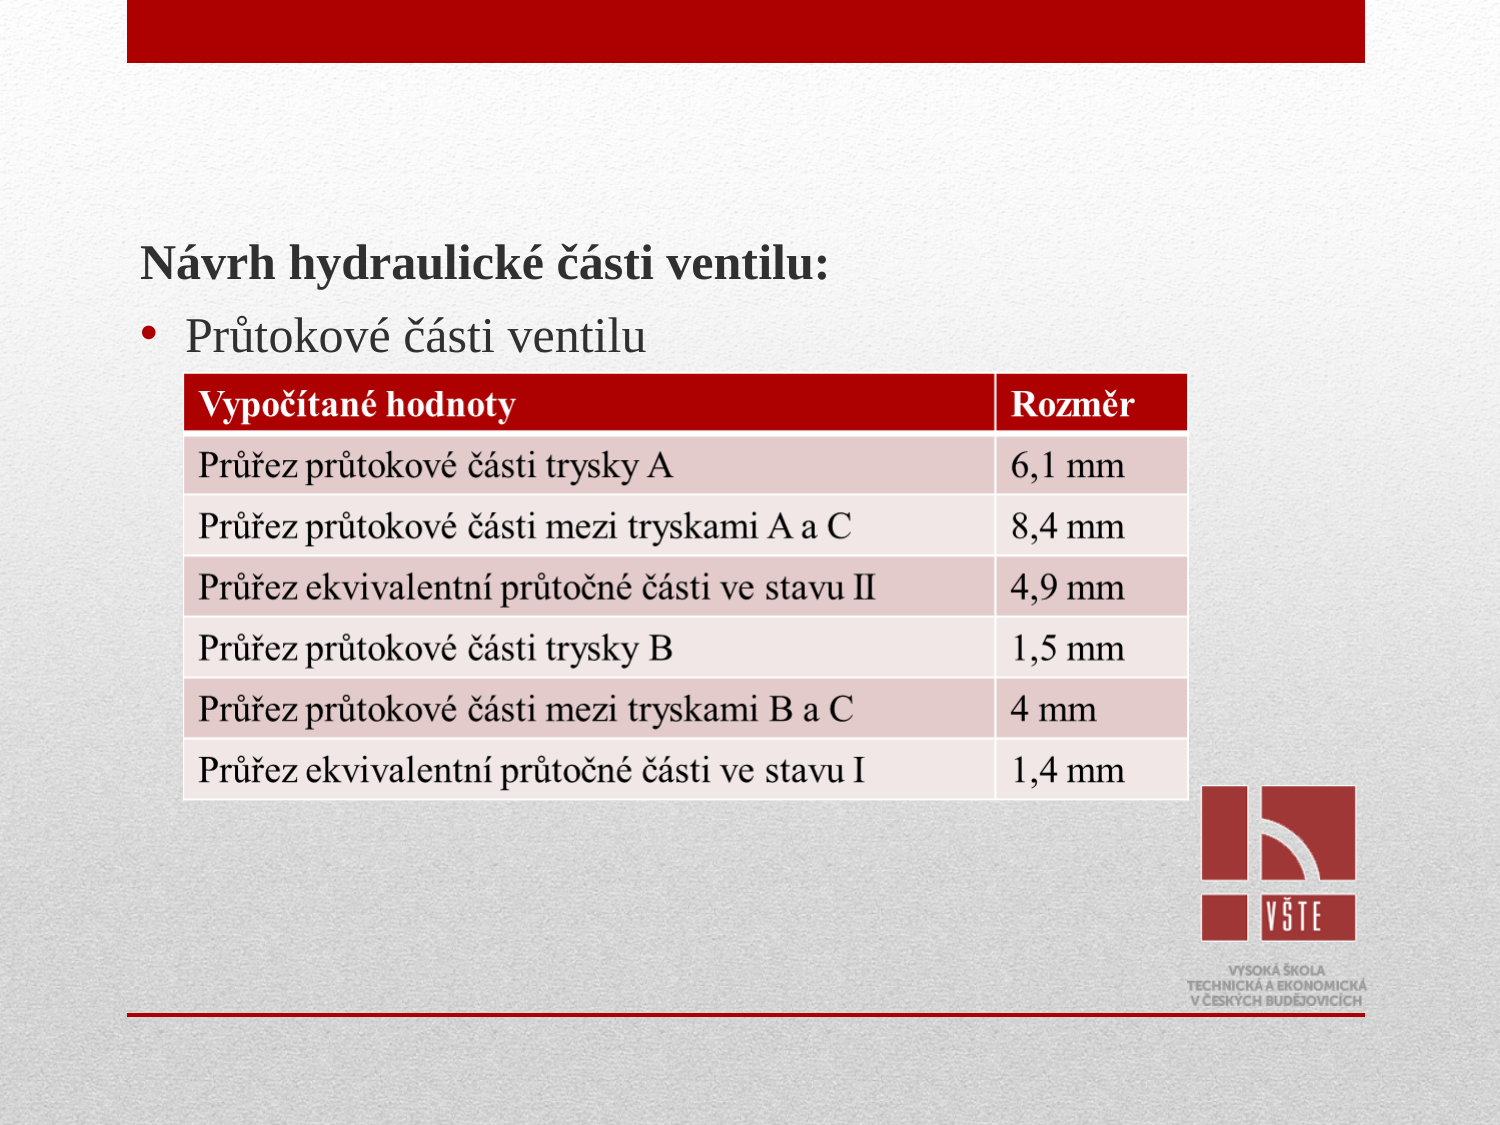

# Návrh hydraulické části ventilu:
Průtokové části ventilu